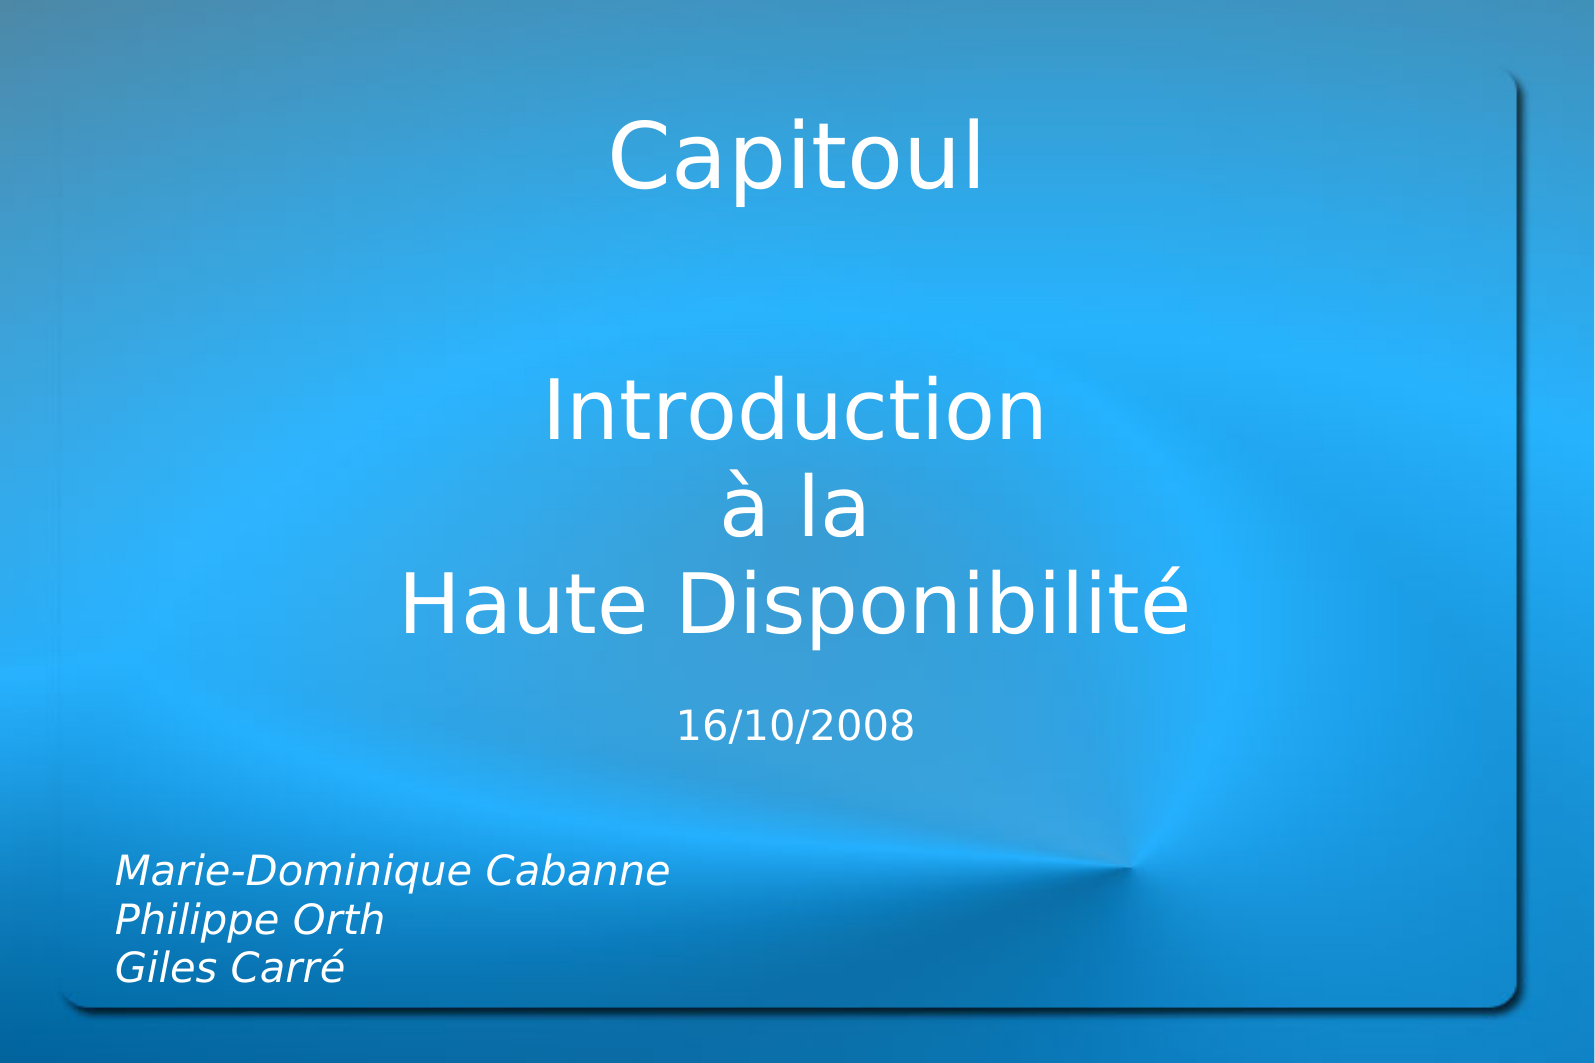

# Capitoul
Introduction
à la
Haute Disponibilité
16/10/2008
Marie-Dominique Cabanne
Philippe Orth
Giles Carré